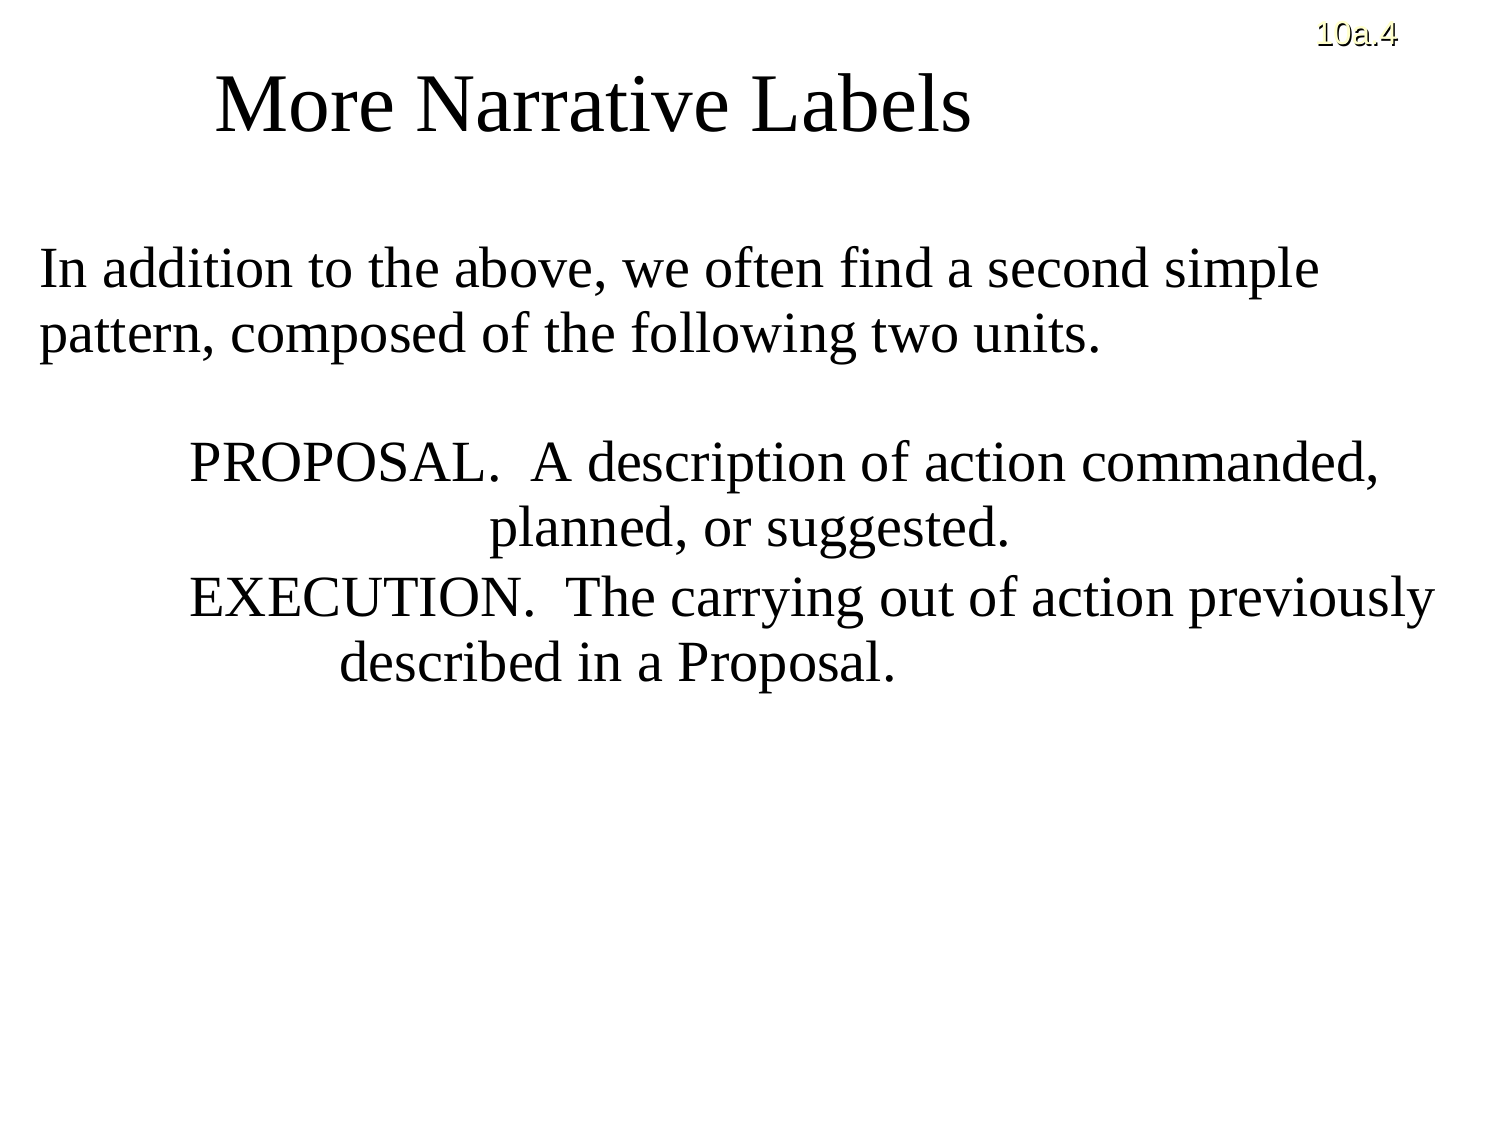

10a.4
More Narrative Labels
In addition to the above, we often find a second simple pattern, composed of the following two units.
	PROPOSAL. A description of action commanded, 			planned, or suggested.
	EXECUTION. The carrying out of action previously 		described in a Proposal.